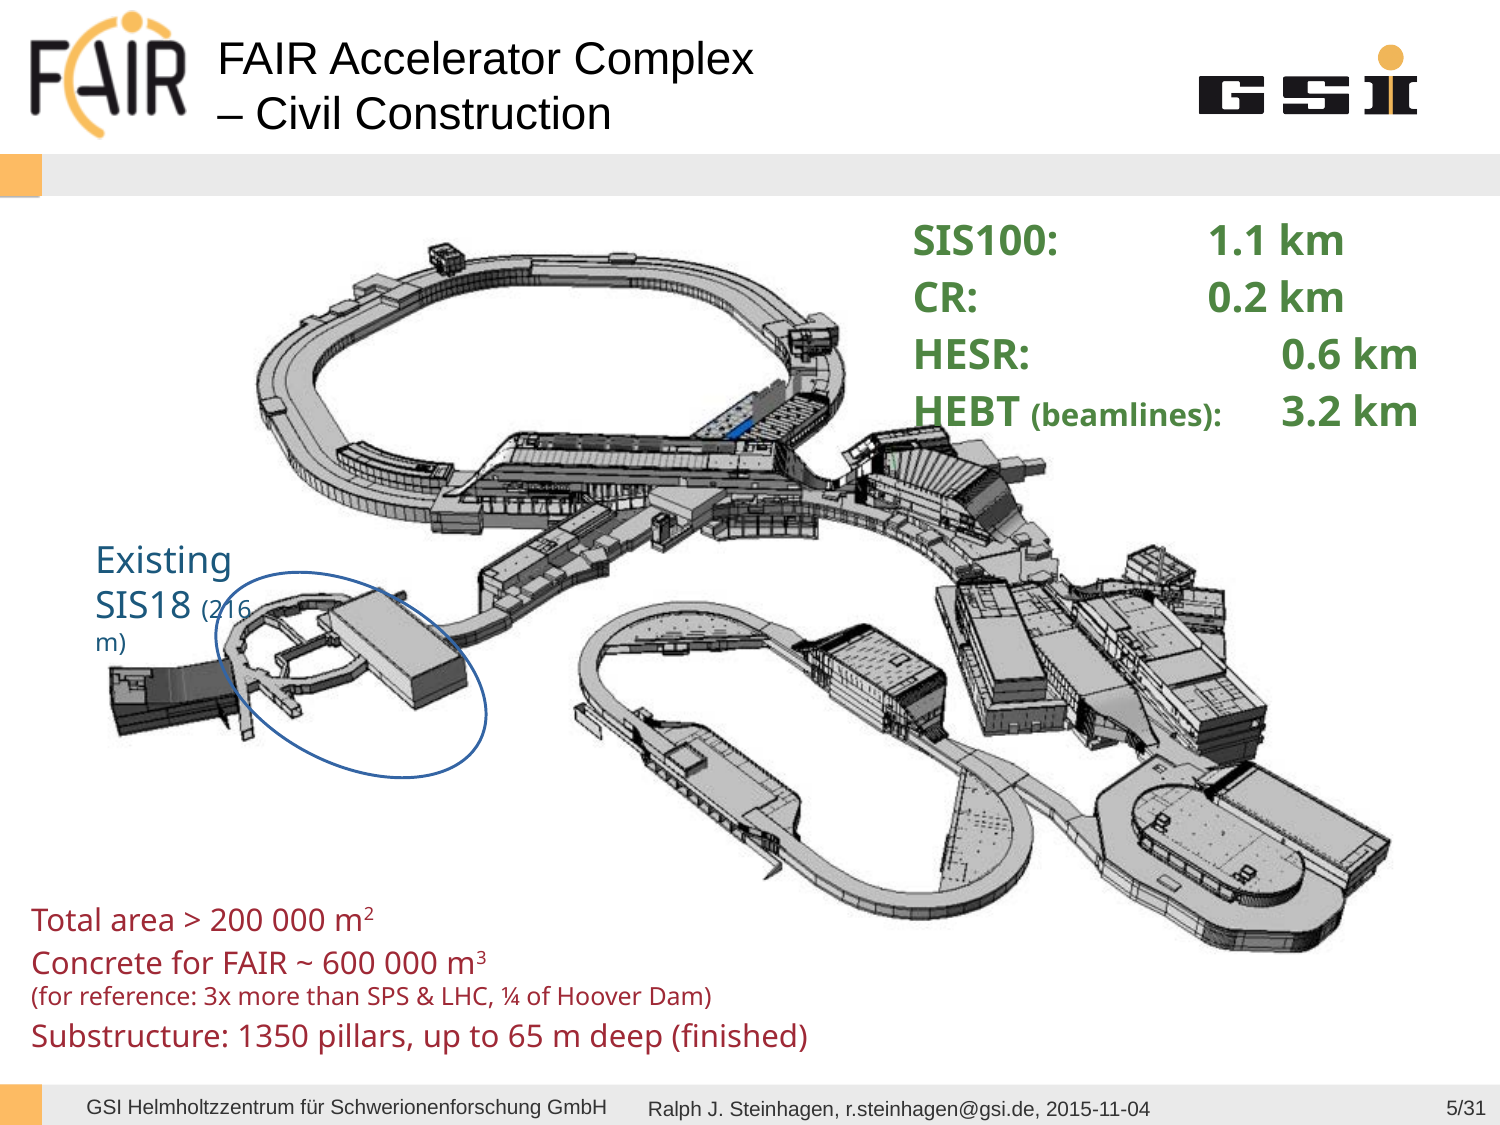

FAIR Accelerator Complex
– Civil Construction
SIS100: 		1.1 km
CR:	 			0.2 km
HESR: 			0.6 km
HEBT (beamlines):	3.2 km
Existing
SIS18 (216 m)
Total area > 200 000 m2
Concrete for FAIR ~ 600 000 m3
(for reference: 3x more than SPS & LHC, ¼ of Hoover Dam)
Substructure: 1350 pillars, up to 65 m deep (finished)